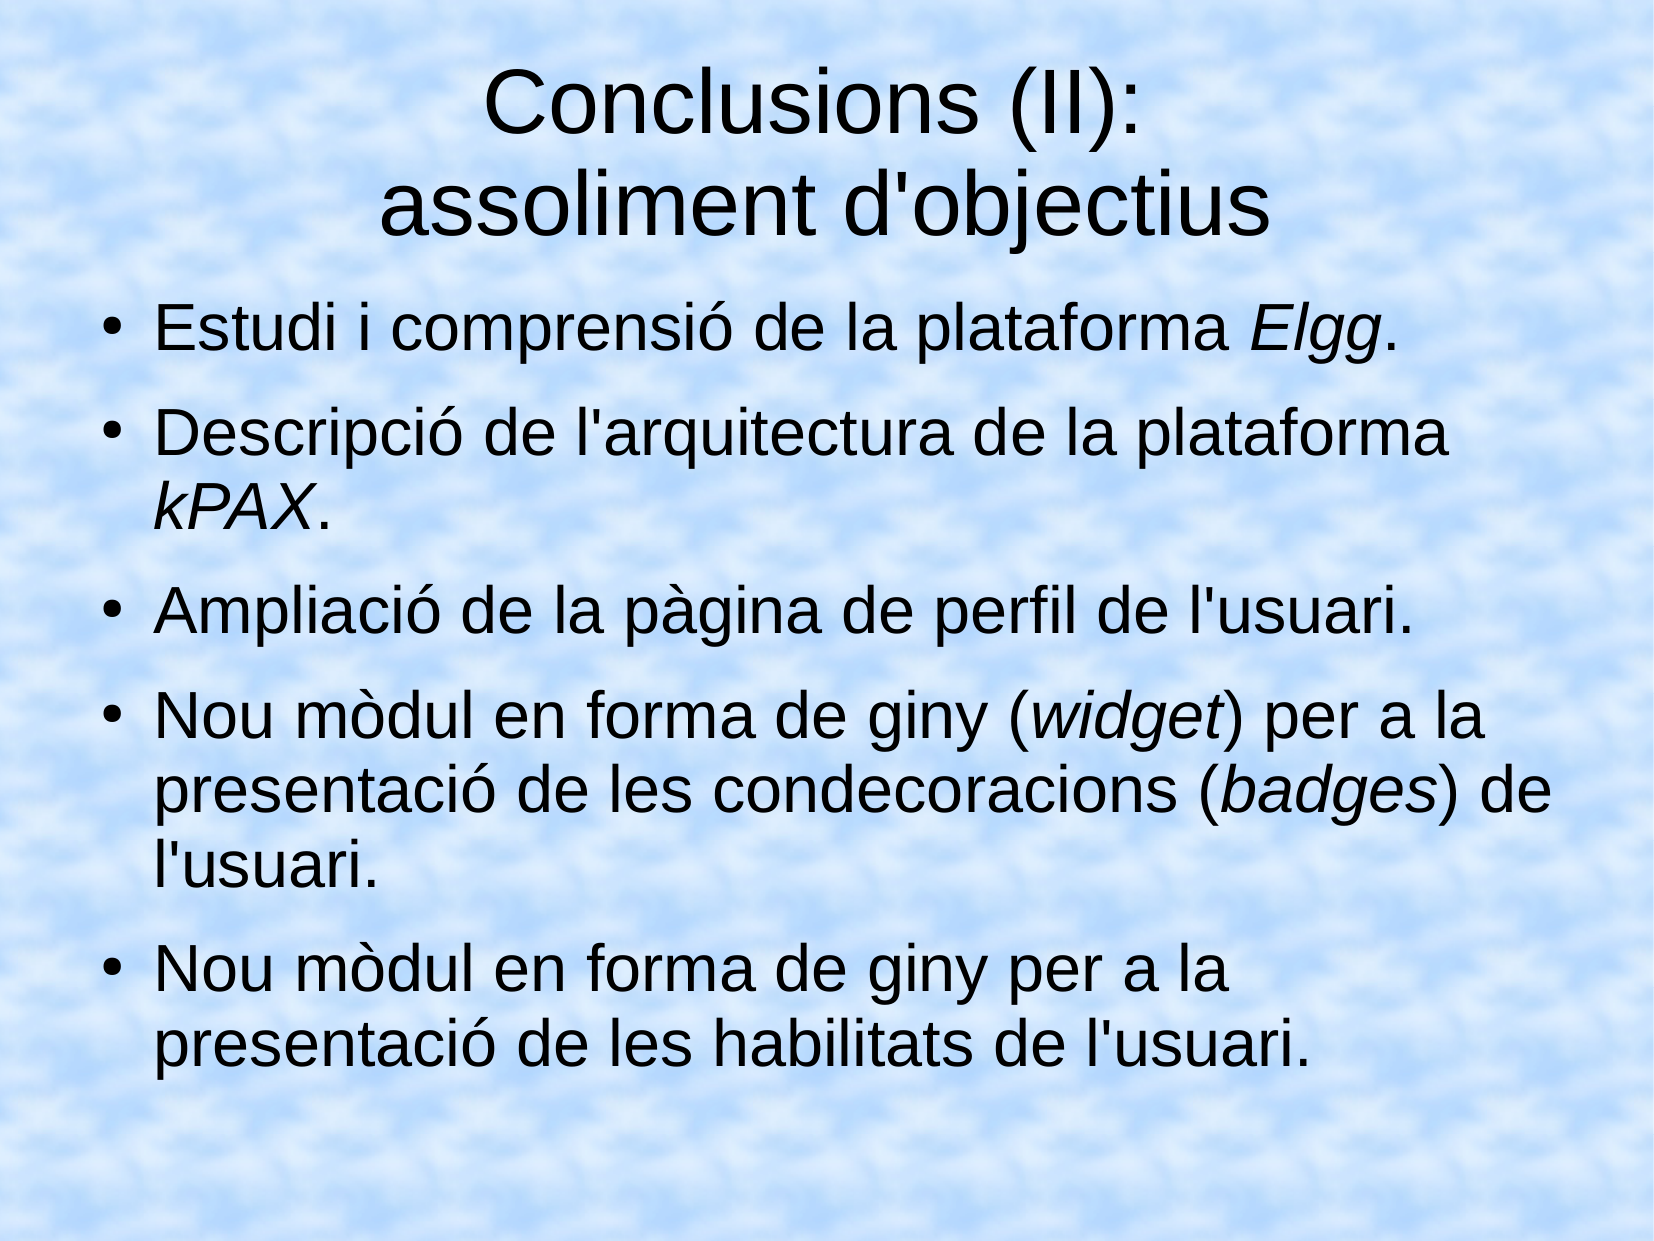

# Conclusions (II): assoliment d'objectius
Estudi i comprensió de la plataforma Elgg.
Descripció de l'arquitectura de la plataforma kPAX.
Ampliació de la pàgina de perfil de l'usuari.
Nou mòdul en forma de giny (widget) per a la presentació de les condecoracions (badges) de l'usuari.
Nou mòdul en forma de giny per a la presentació de les habilitats de l'usuari.